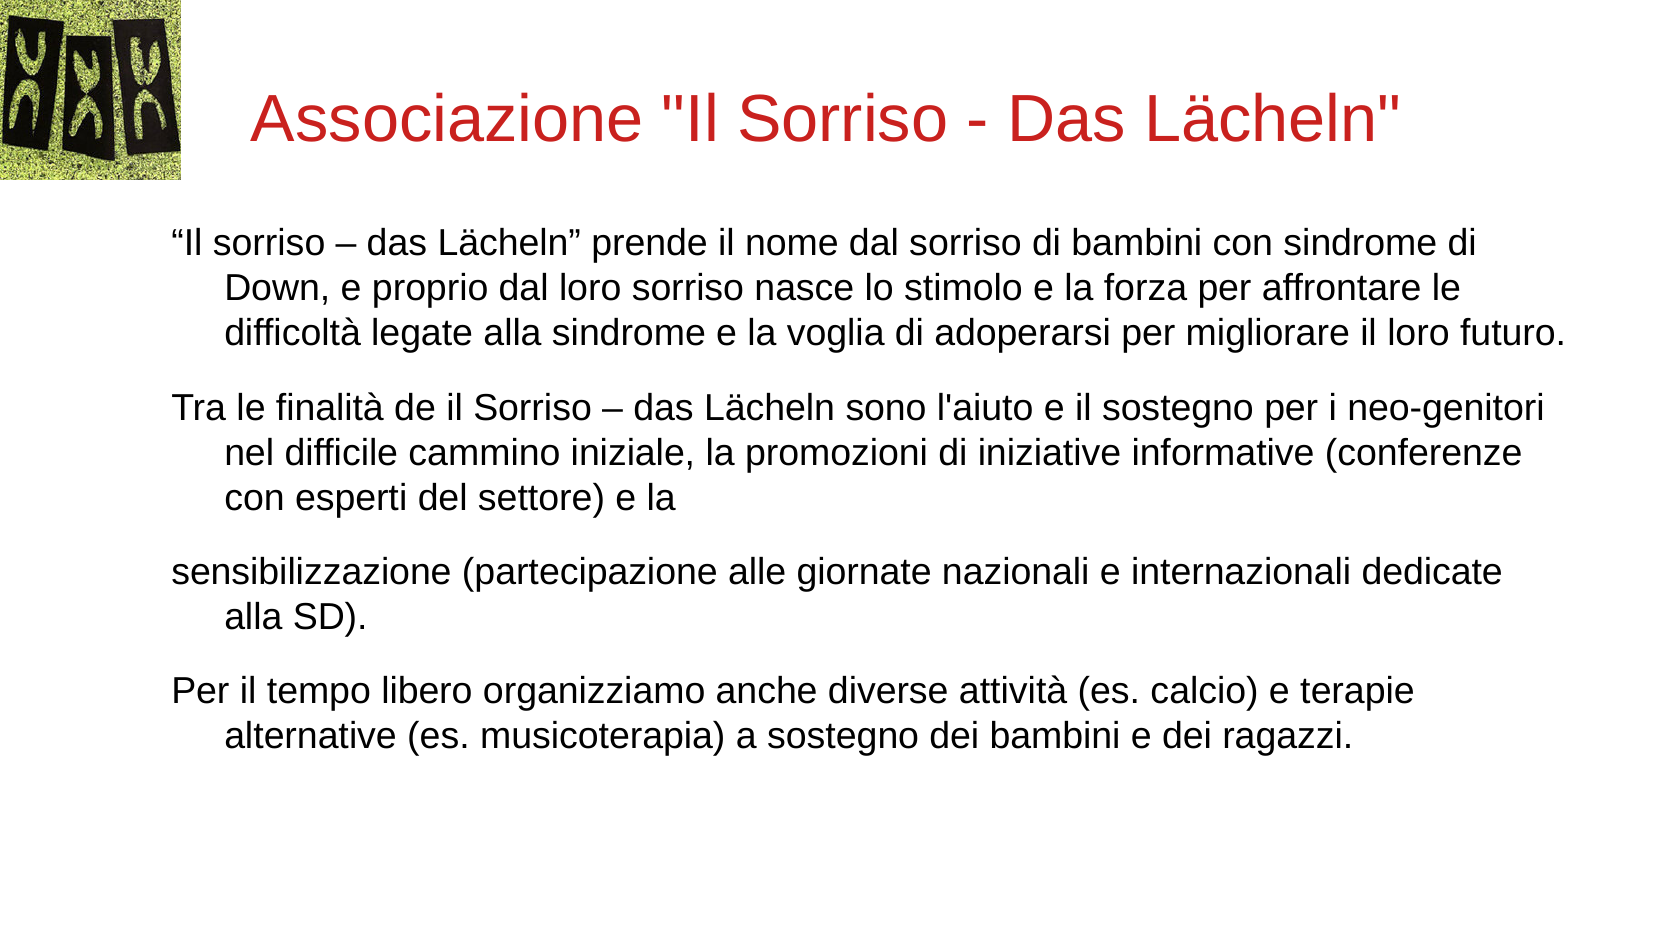

# Associazione "Il Sorriso - Das Lächeln"
“Il sorriso – das Lächeln” prende il nome dal sorriso di bambini con sindrome di Down, e proprio dal loro sorriso nasce lo stimolo e la forza per affrontare le difficoltà legate alla sindrome e la voglia di adoperarsi per migliorare il loro futuro.
Tra le finalità de il Sorriso – das Lächeln sono l'aiuto e il sostegno per i neo-genitori nel difficile cammino iniziale, la promozioni di iniziative informative (conferenze con esperti del settore) e la
sensibilizzazione (partecipazione alle giornate nazionali e internazionali dedicate alla SD).
Per il tempo libero organizziamo anche diverse attività (es. calcio) e terapie alternative (es. musicoterapia) a sostegno dei bambini e dei ragazzi.